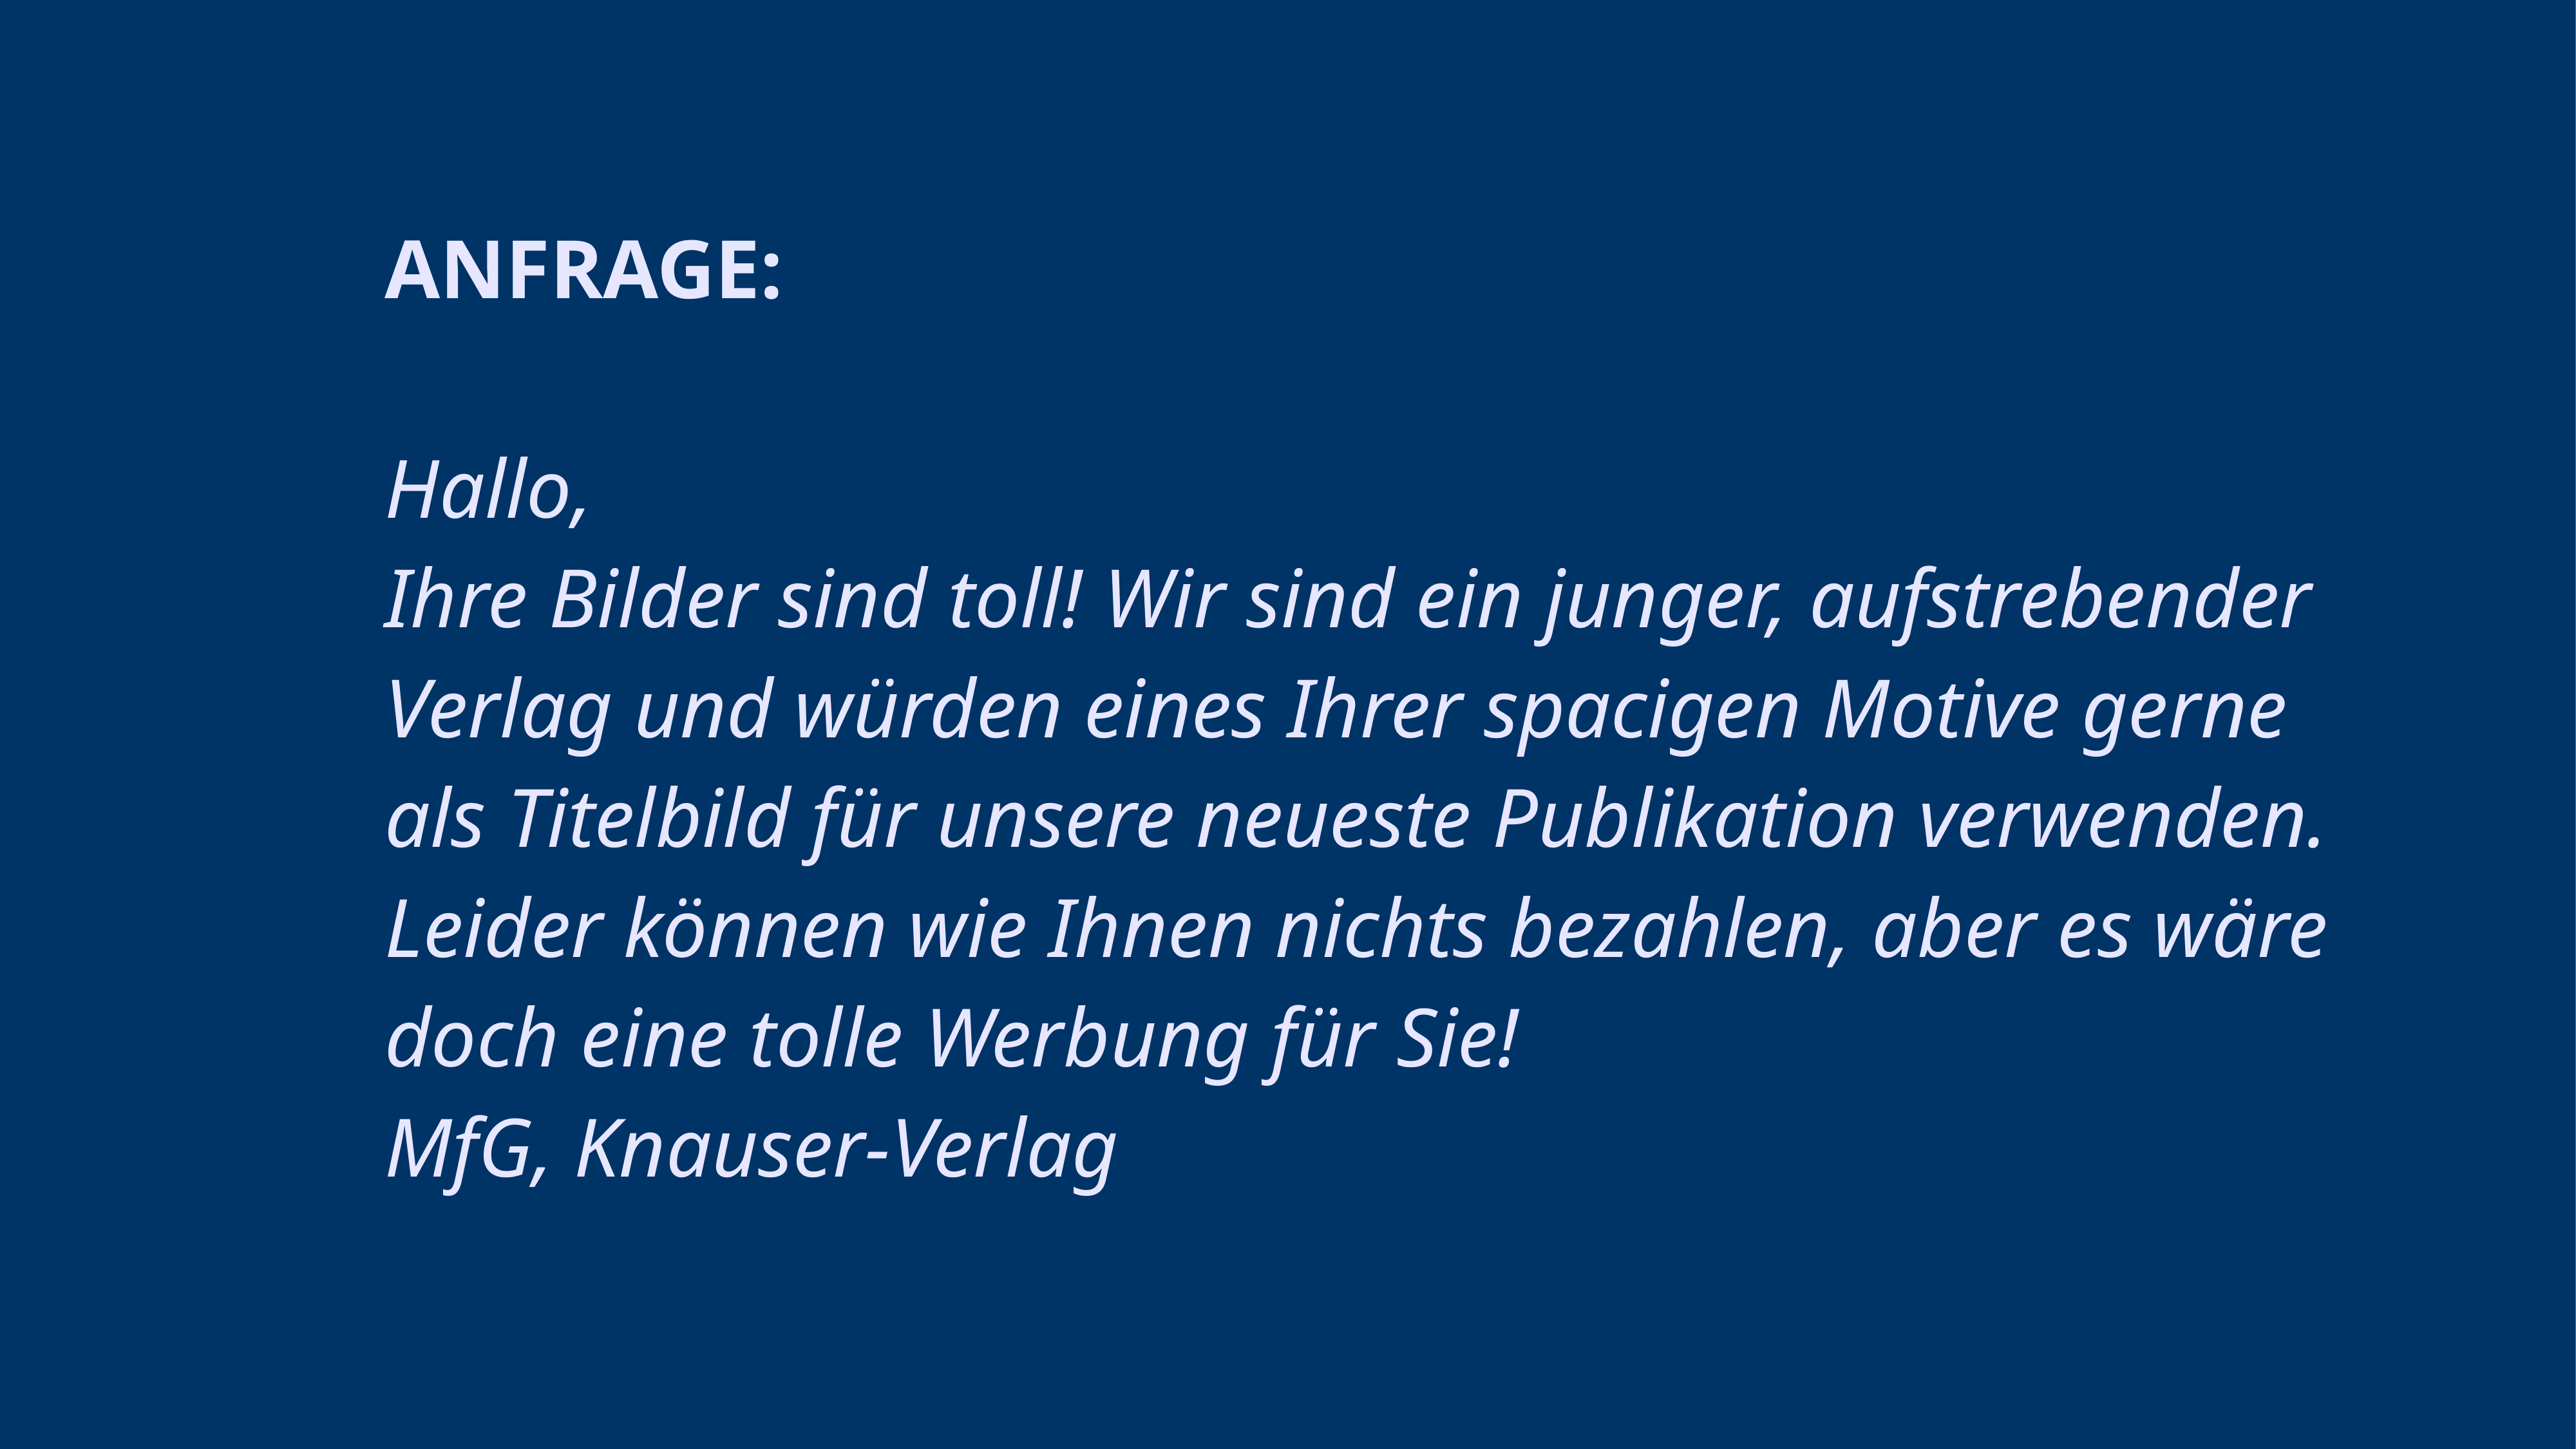

ANFRAGE:
Hallo,
Ihre Bilder sind toll! Wir sind ein junger, aufstrebender Verlag und würden eines Ihrer spacigen Motive gerne als Titelbild für unsere neueste Publikation verwenden.
Leider können wie Ihnen nichts bezahlen, aber es wäre doch eine tolle Werbung für Sie!
MfG, Knauser-Verlag